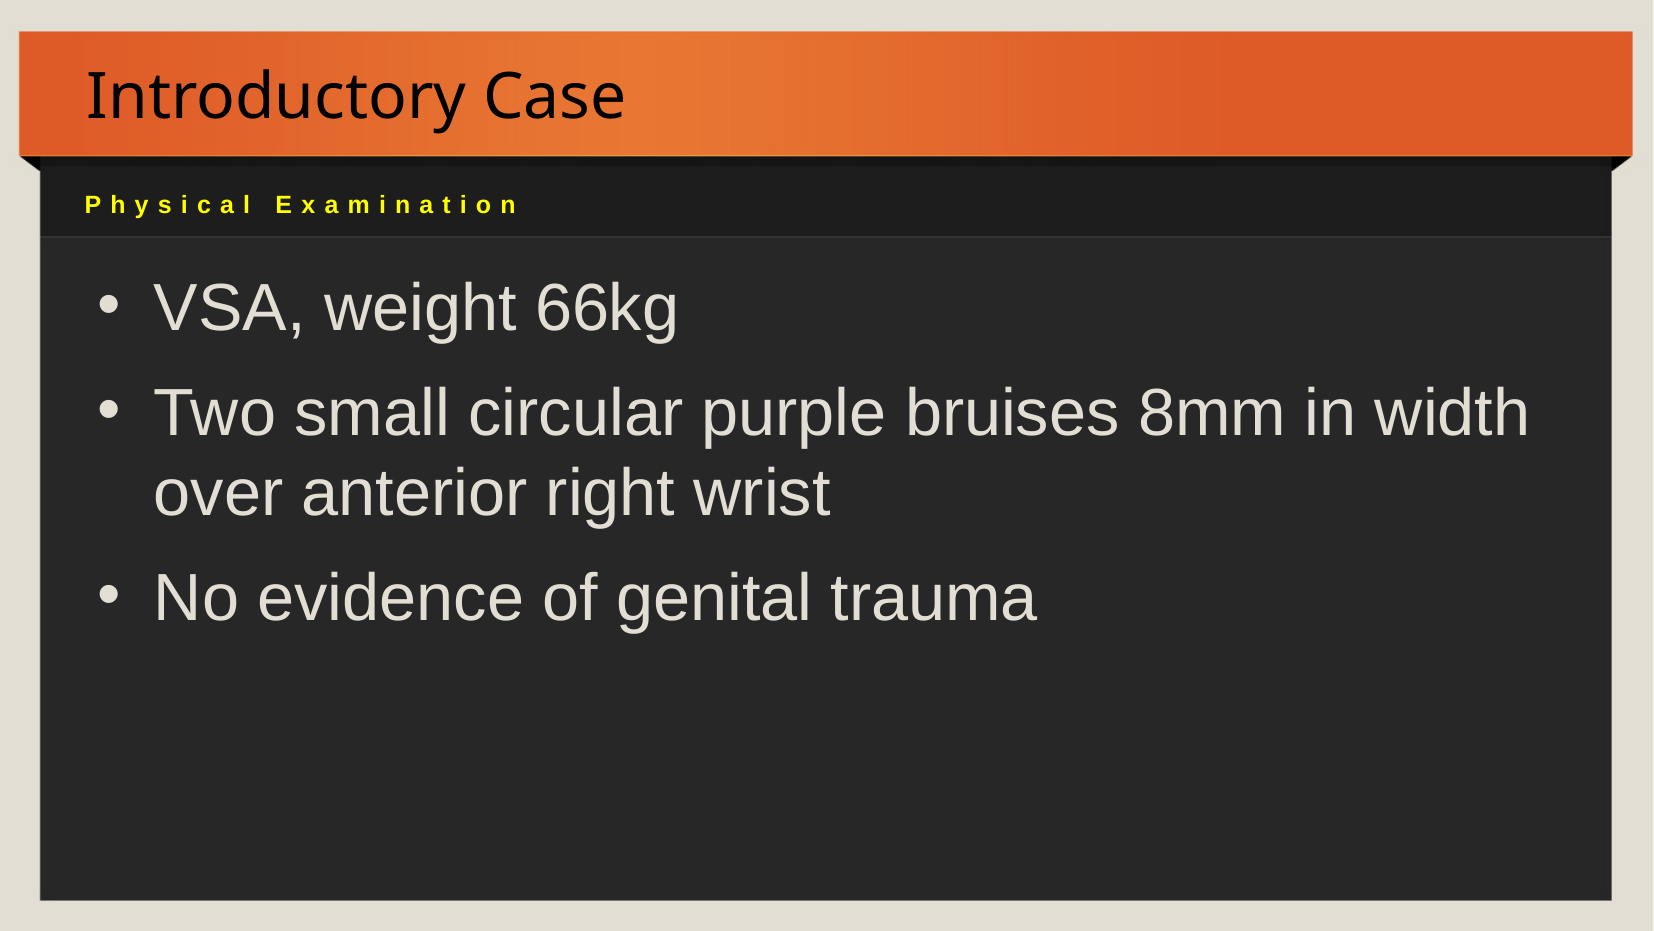

# Introductory Case
Physical Examination
VSA, weight 66kg
Two small circular purple bruises 8mm in width over anterior right wrist
No evidence of genital trauma